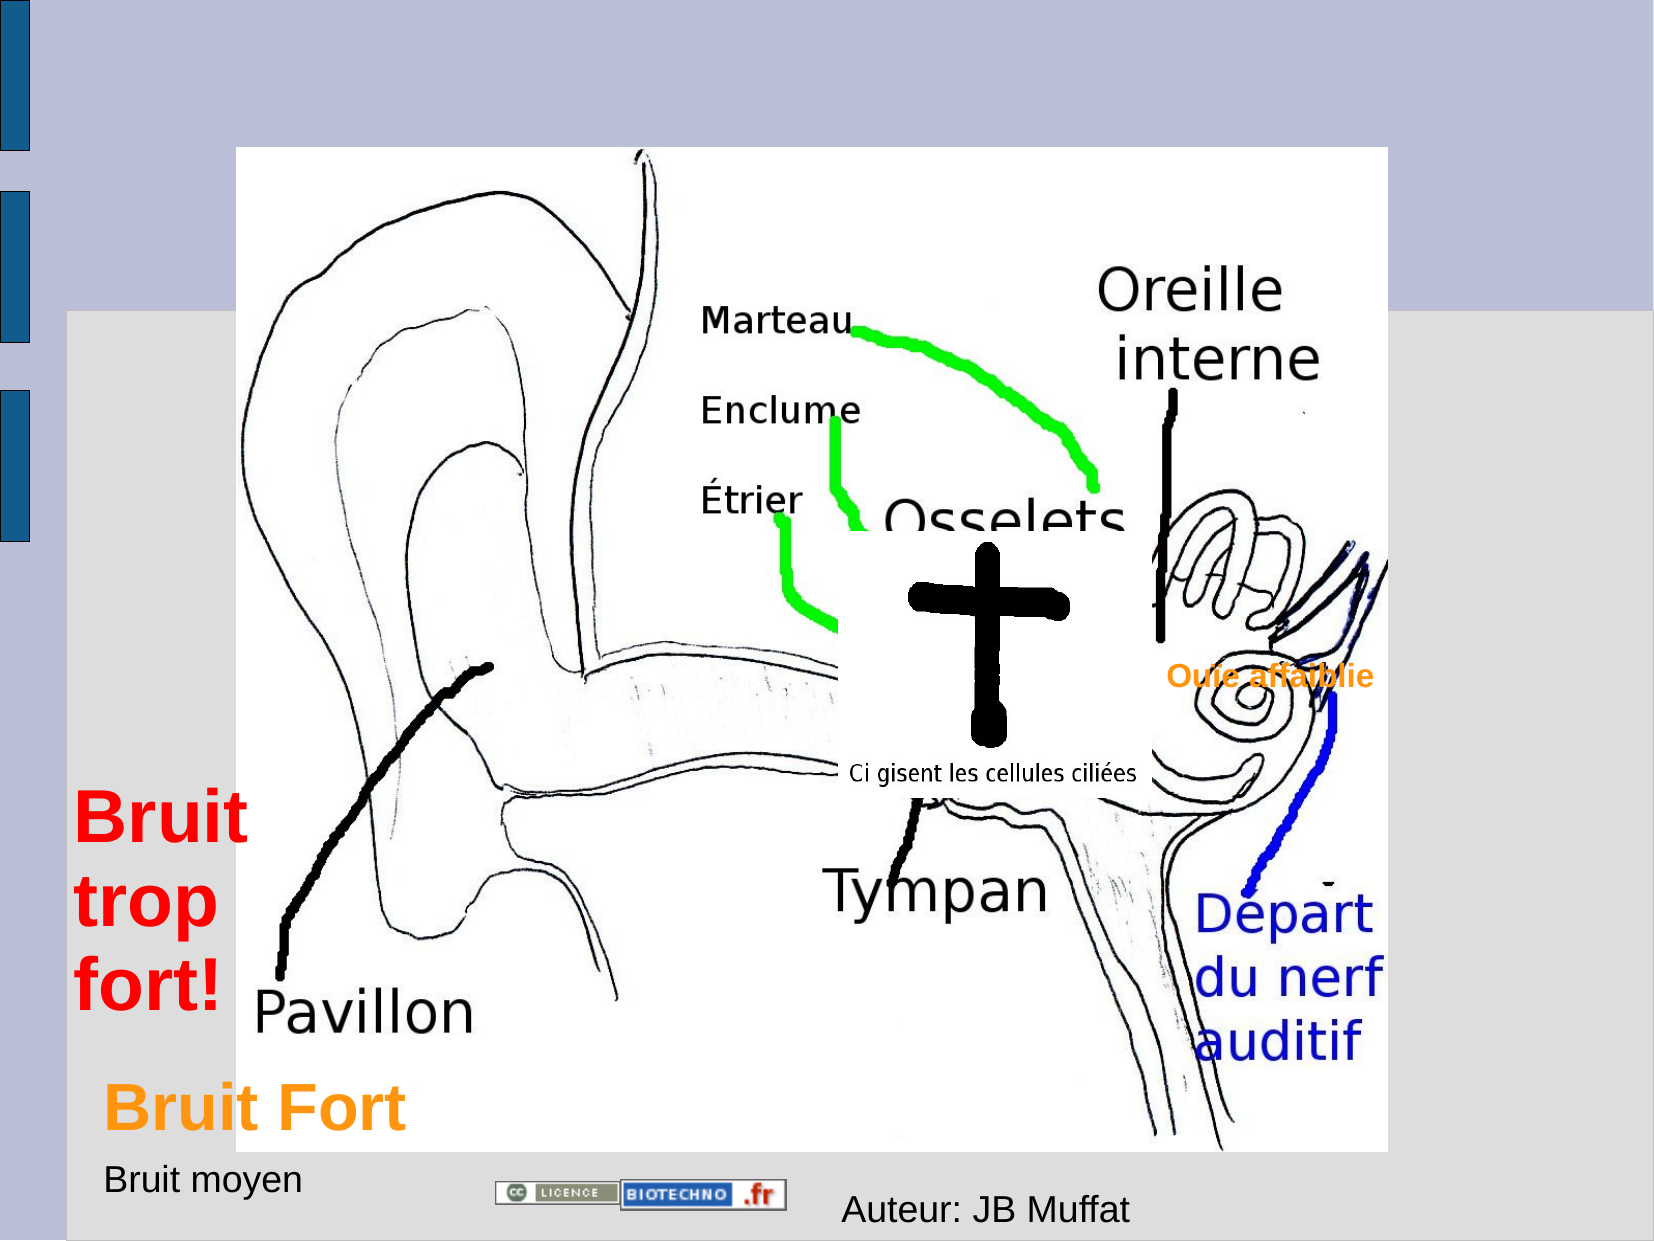

Ouïe affaiblie
Bruit trop fort!
Bruit Fort
Bruit moyen
Auteur: JB Muffat